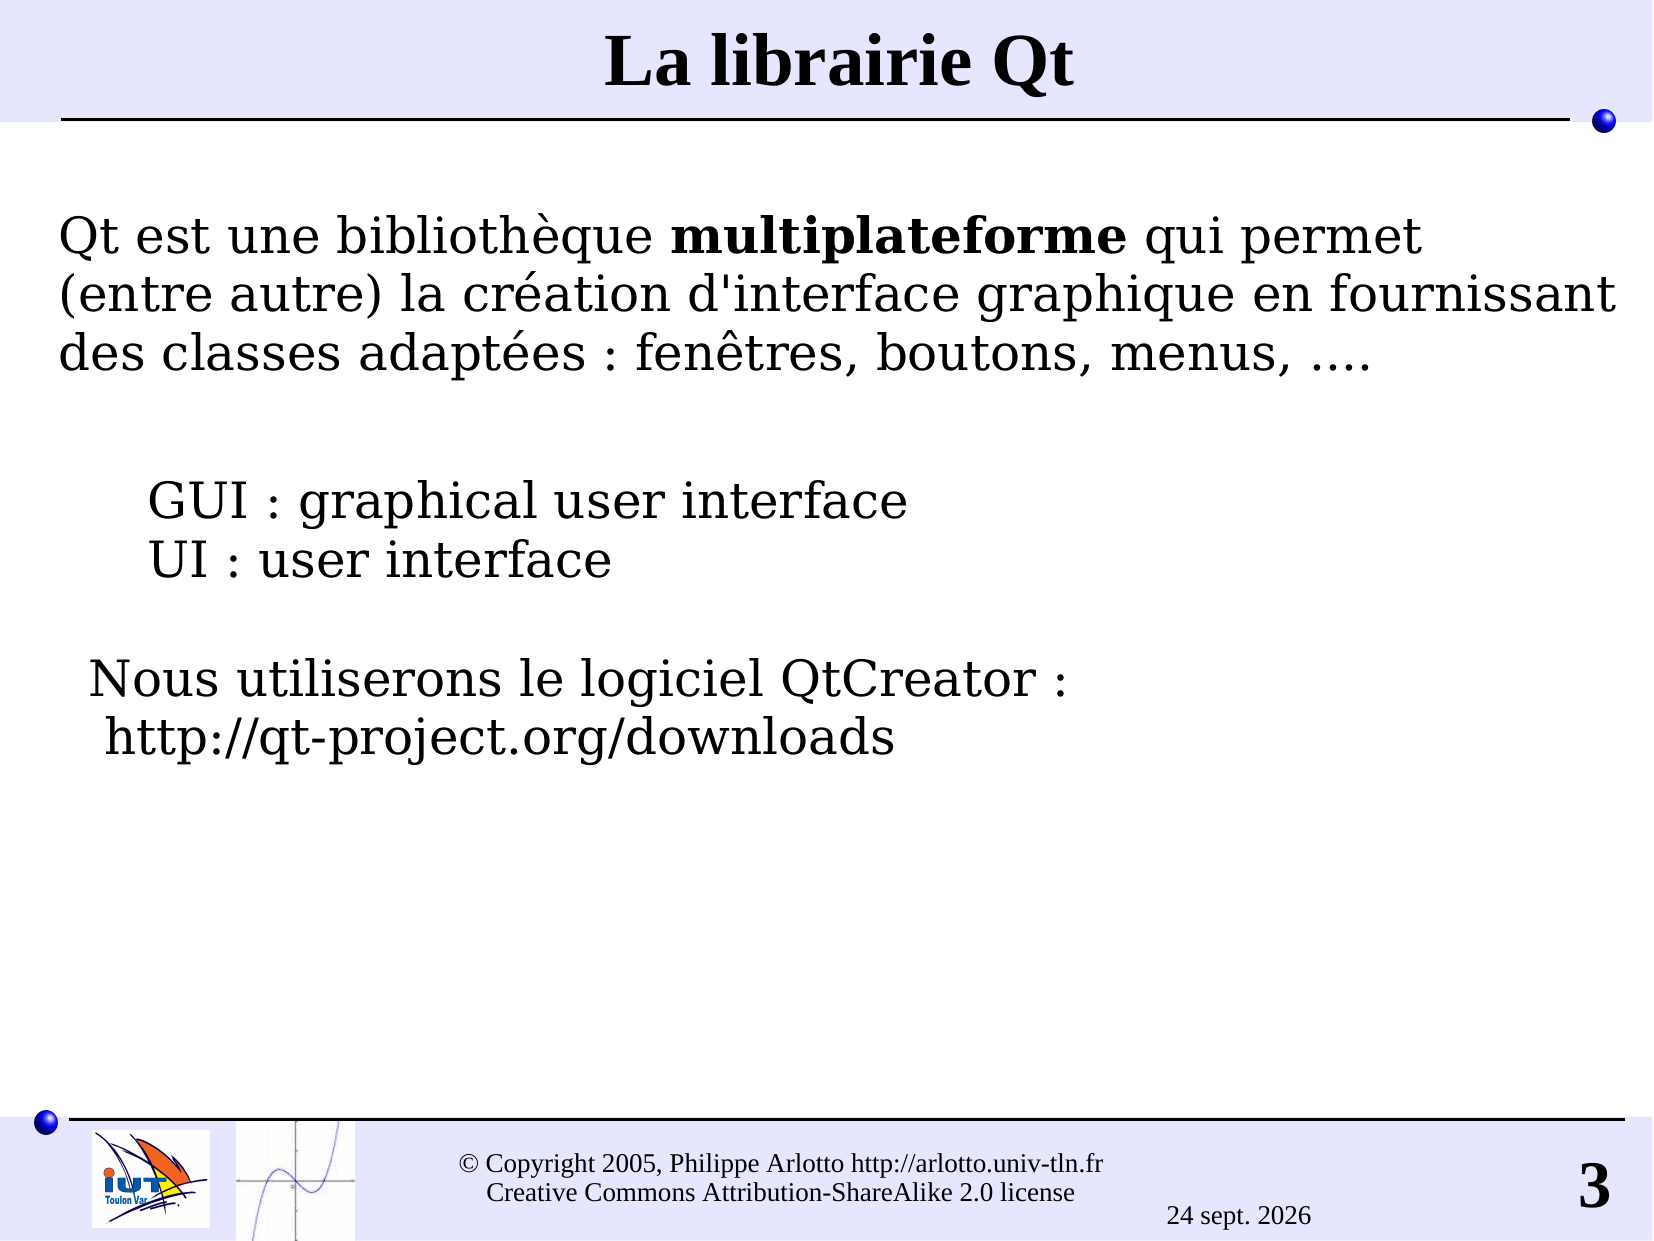

# La librairie Qt
Qt est une bibliothèque multiplateforme qui permet
(entre autre) la création d'interface graphique en fournissant
des classes adaptées : fenêtres, boutons, menus, ....
GUI : graphical user interface
UI : user interface
Nous utiliserons le logiciel QtCreator :
 http://qt-project.org/downloads